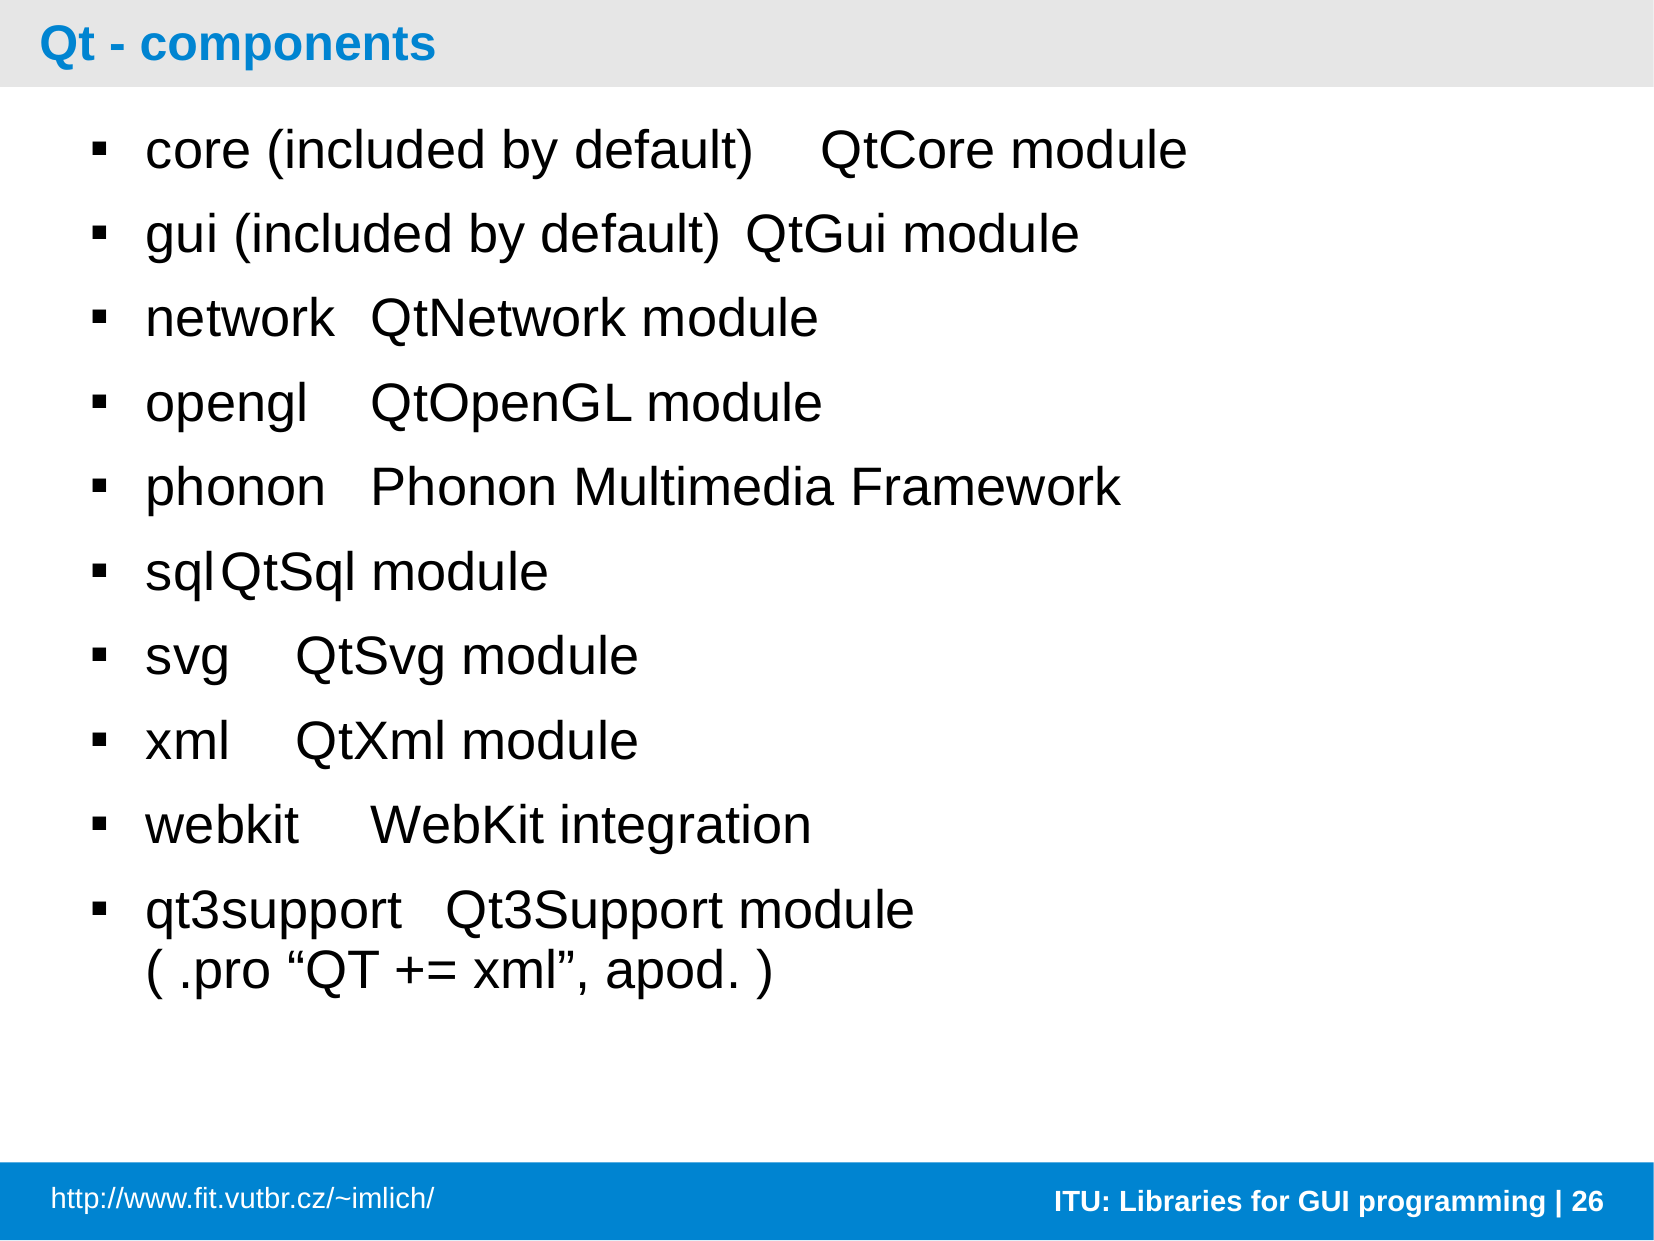

# Qt - components
core (included by default)	QtCore module
gui (included by default)	QtGui module
network	QtNetwork module
opengl	QtOpenGL module
phonon	Phonon Multimedia Framework
sql	QtSql module
svg	QtSvg module
xml	QtXml module
webkit	WebKit integration
qt3support	Qt3Support module
( .pro “QT += xml”, apod. )